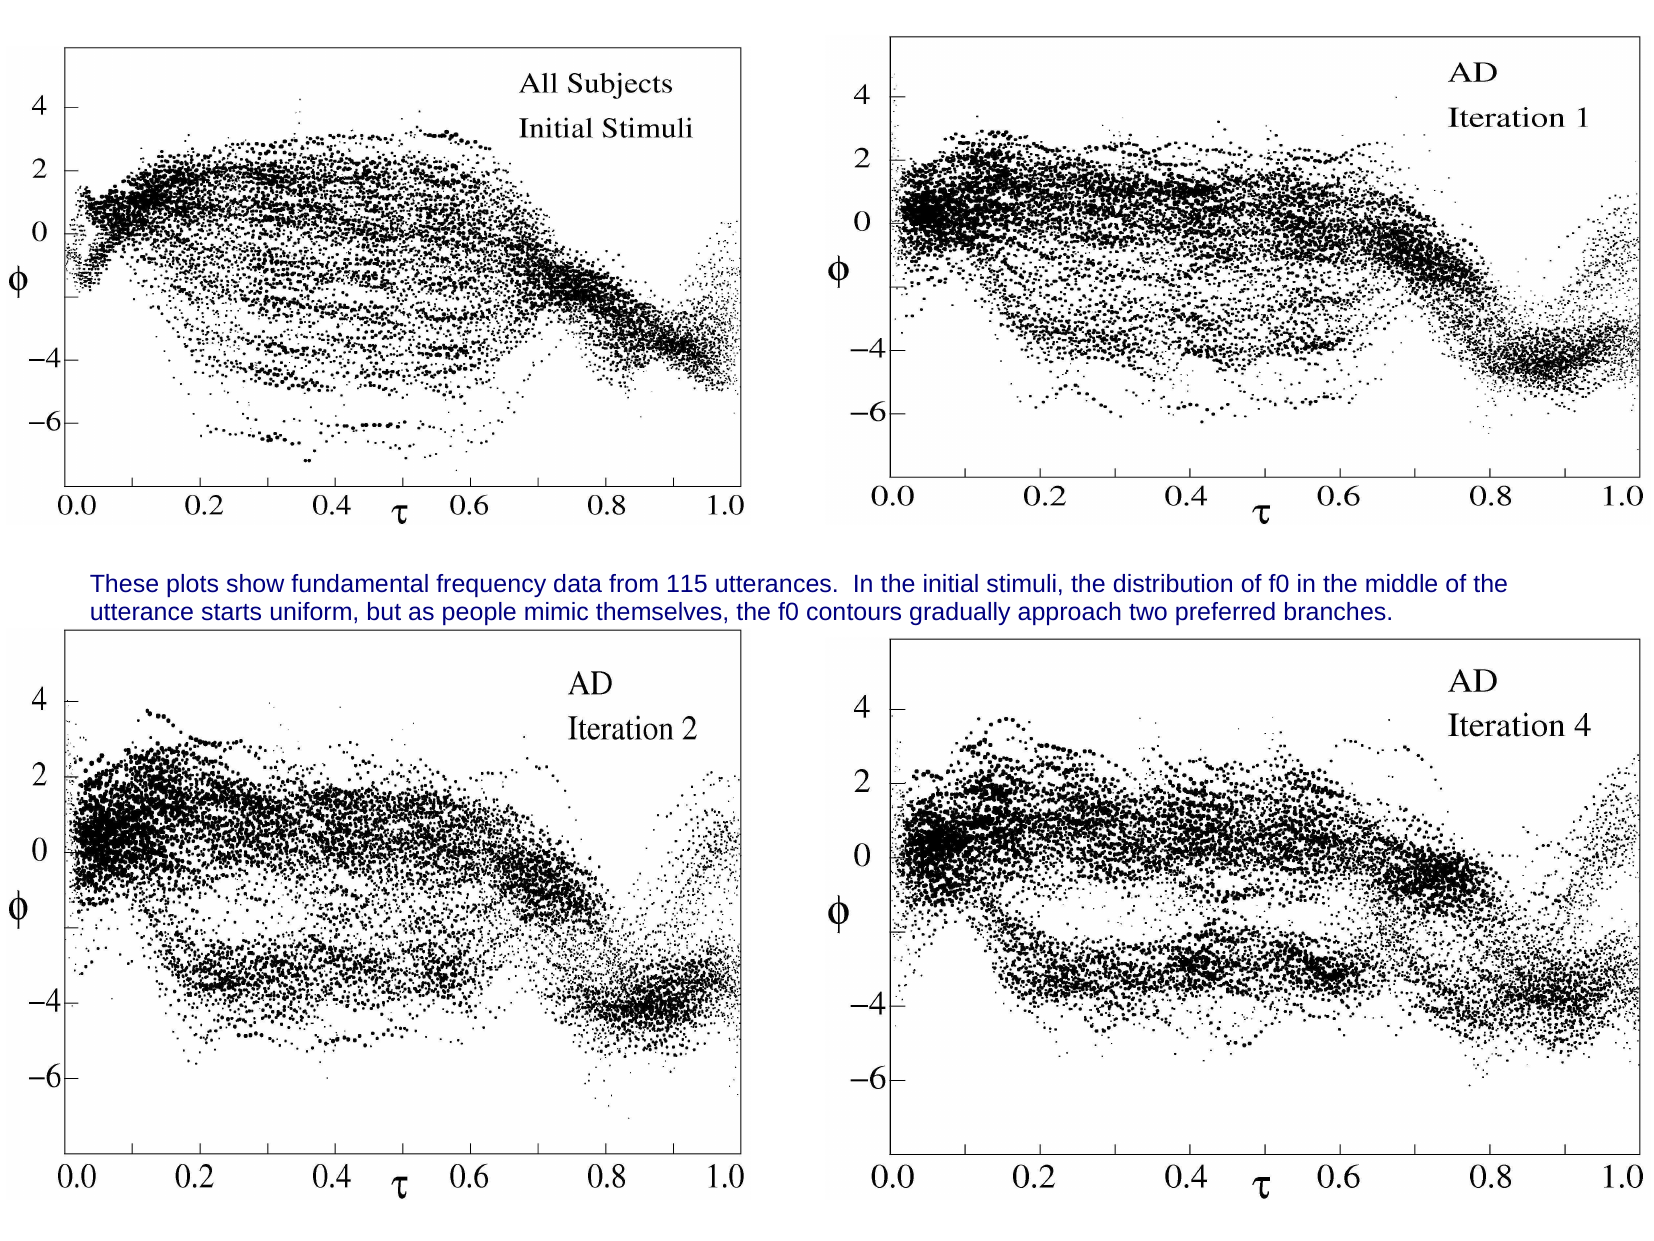

These plots show fundamental frequency data from 115 utterances. In the initial stimuli, the distribution of f0 in the middle of the utterance starts uniform, but as people mimic themselves, the f0 contours gradually approach two preferred branches.